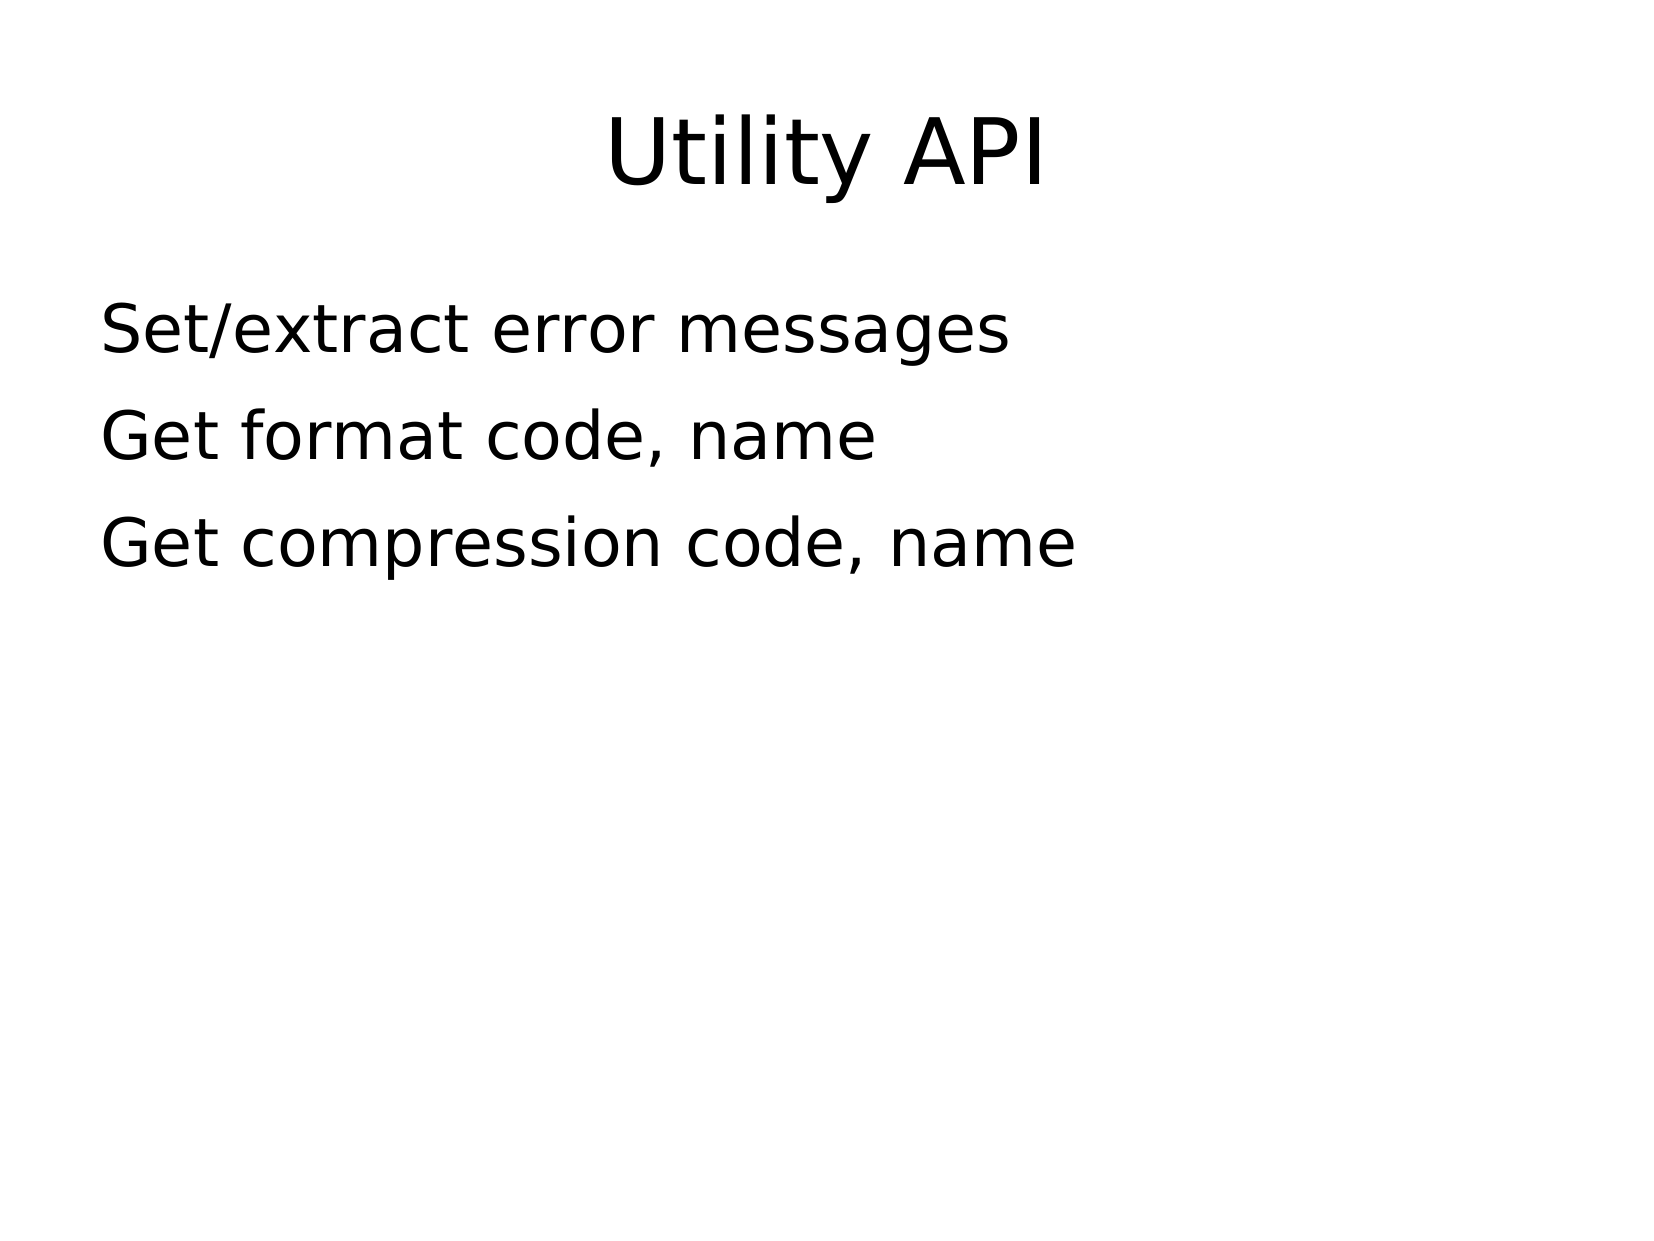

# Utility API
Set/extract error messages
Get format code, name
Get compression code, name